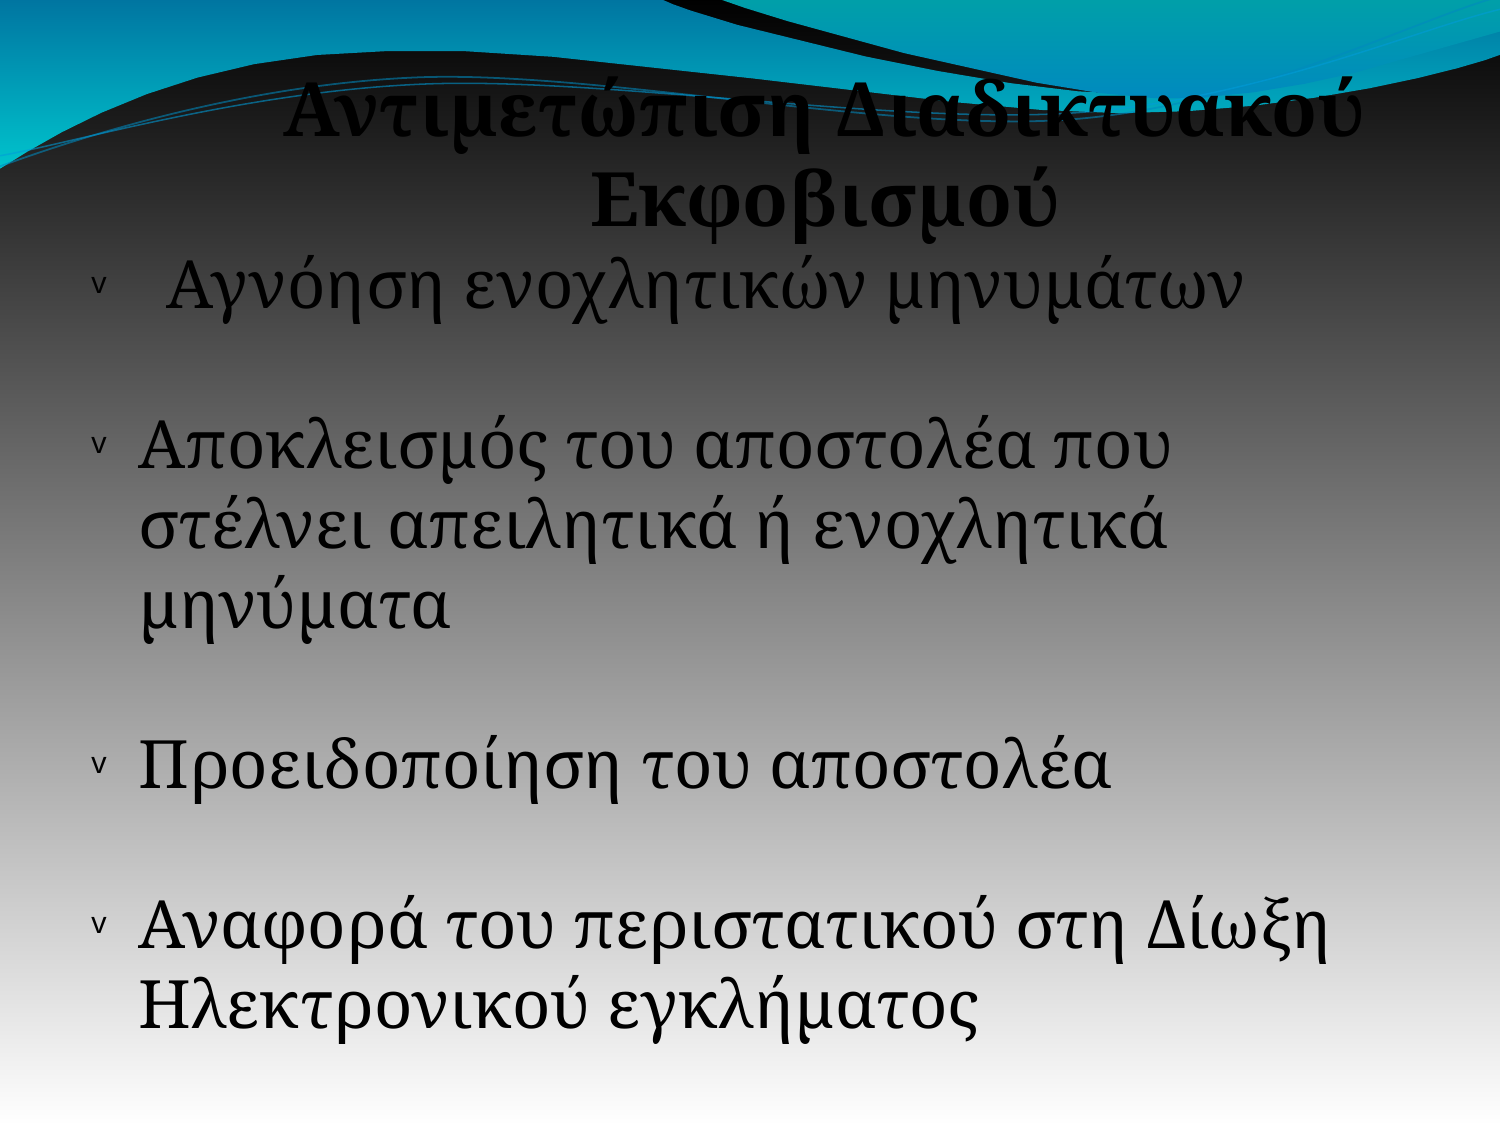

Αντιμετώπιση Διαδικτυακού Εκφοβισμού
Αγνόηση ενοχλητικών μηνυμάτων
Αποκλεισμός του αποστολέα που στέλνει απειλητικά ή ενοχλητικά μηνύματα
Προειδοποίηση του αποστολέα
Αναφορά του περιστατικού στη Δίωξη Ηλεκτρονικού εγκλήματος